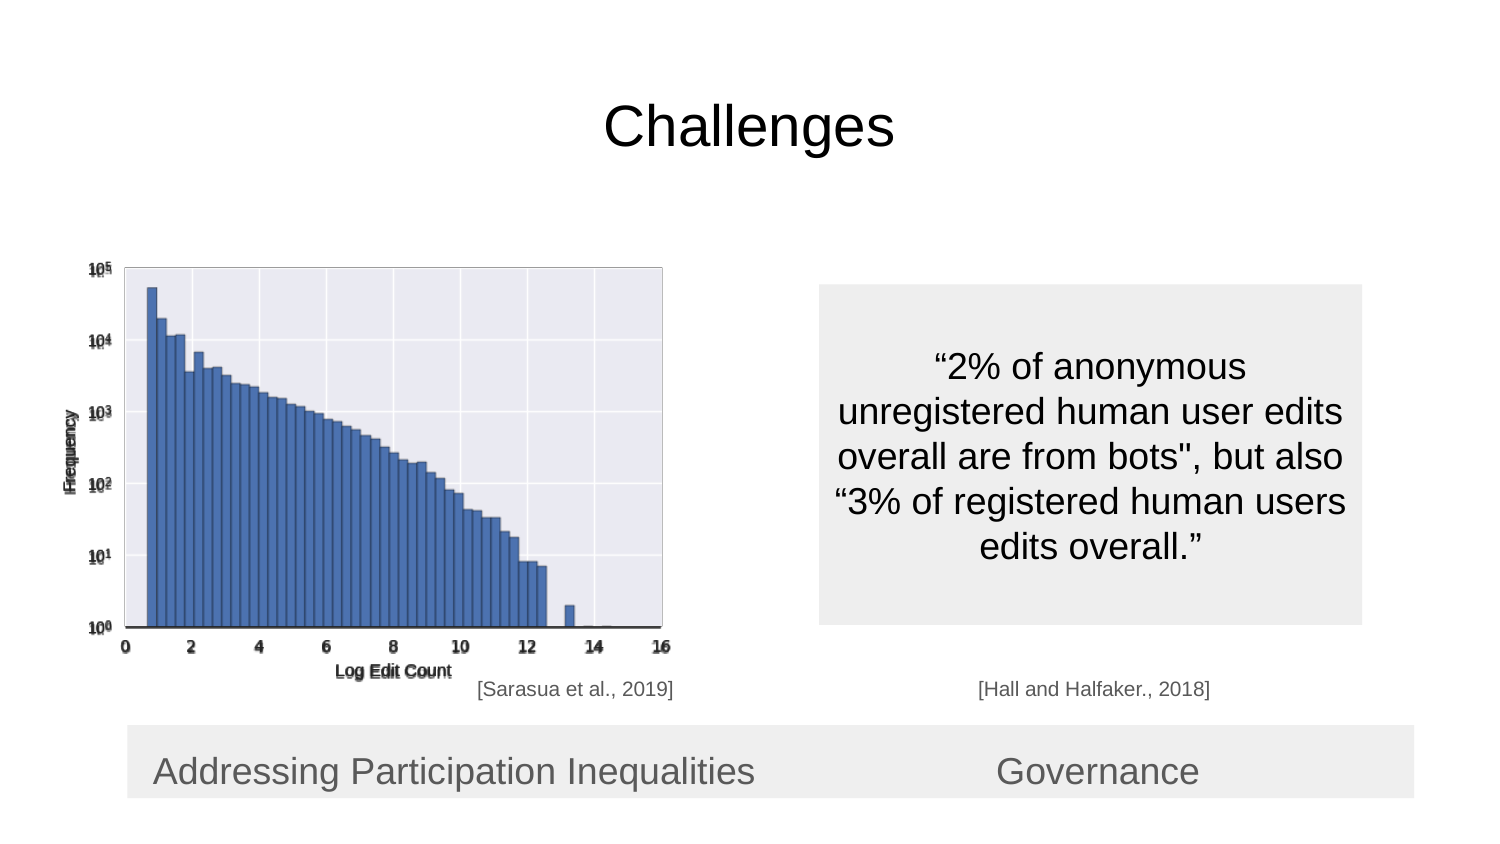

# Challenges
“2% of anonymous unregistered human user edits overall are from bots", but also “3% of registered human users edits overall.”
[Sarasua et al., 2019]
[Hall and Halfaker., 2018]
 Addressing Participation Inequalities Governance